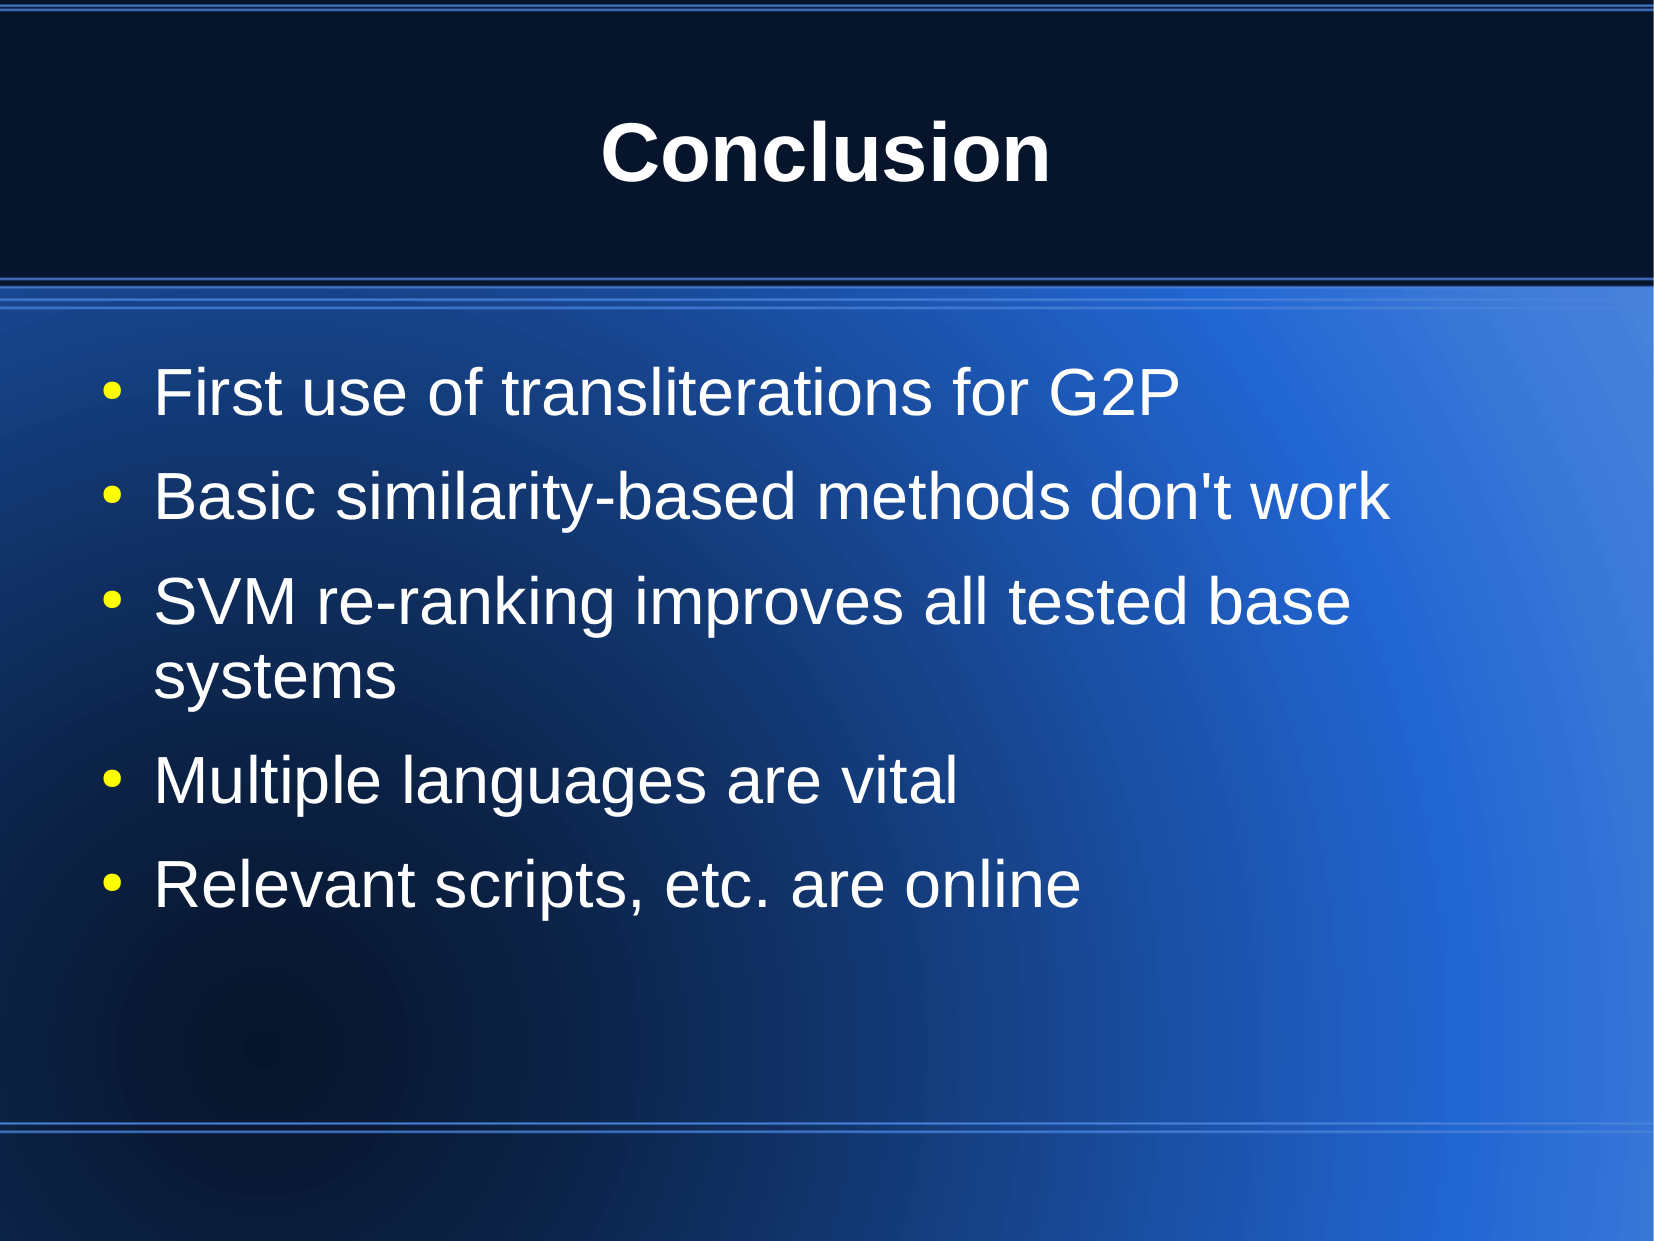

# Conclusion
First use of transliterations for G2P
Basic similarity-based methods don't work
SVM re-ranking improves all tested base systems
Multiple languages are vital
Relevant scripts, etc. are online